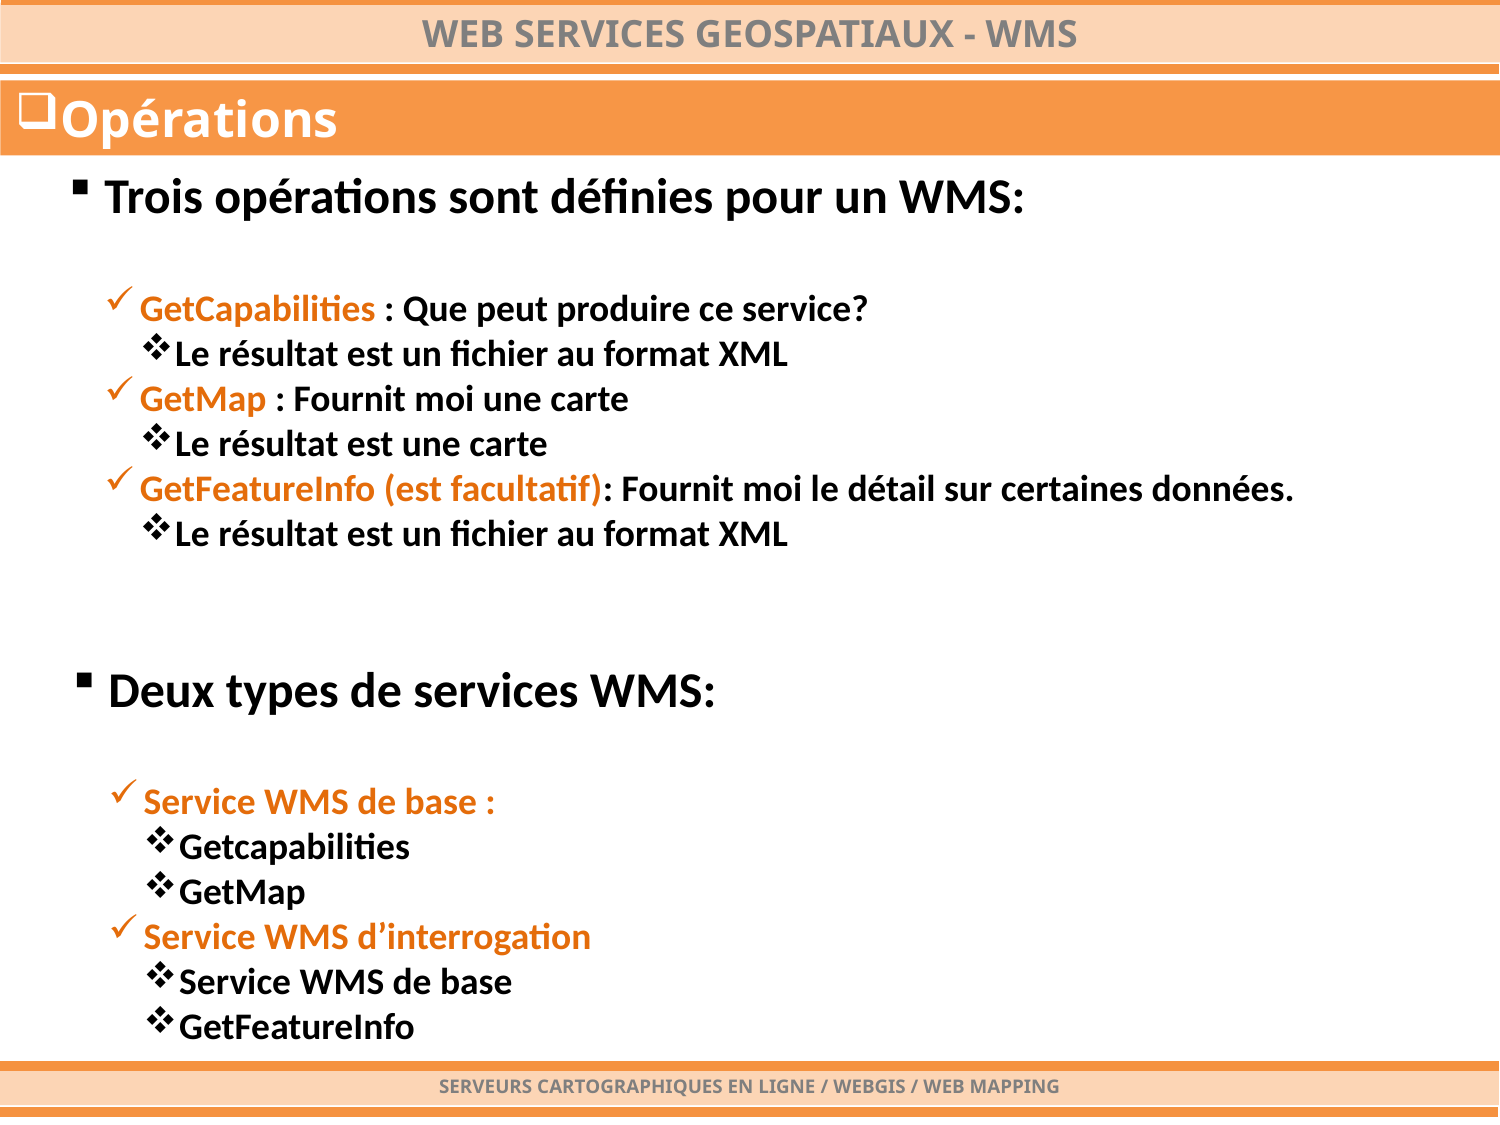

WEB SERVICES GEOSPATIAUX - WMS
Opérations
Trois opérations sont définies pour un WMS:
GetCapabilities : Que peut produire ce service?
Le résultat est un fichier au format XML
GetMap : Fournit moi une carte
Le résultat est une carte
GetFeatureInfo (est facultatif): Fournit moi le détail sur certaines données.
Le résultat est un fichier au format XML
Deux types de services WMS:
Service WMS de base :
Getcapabilities
GetMap
Service WMS d’interrogation
Service WMS de base
GetFeatureInfo
SERVEURS CARTOGRAPHIQUES EN LIGNE / WEBGIS / WEB MAPPING